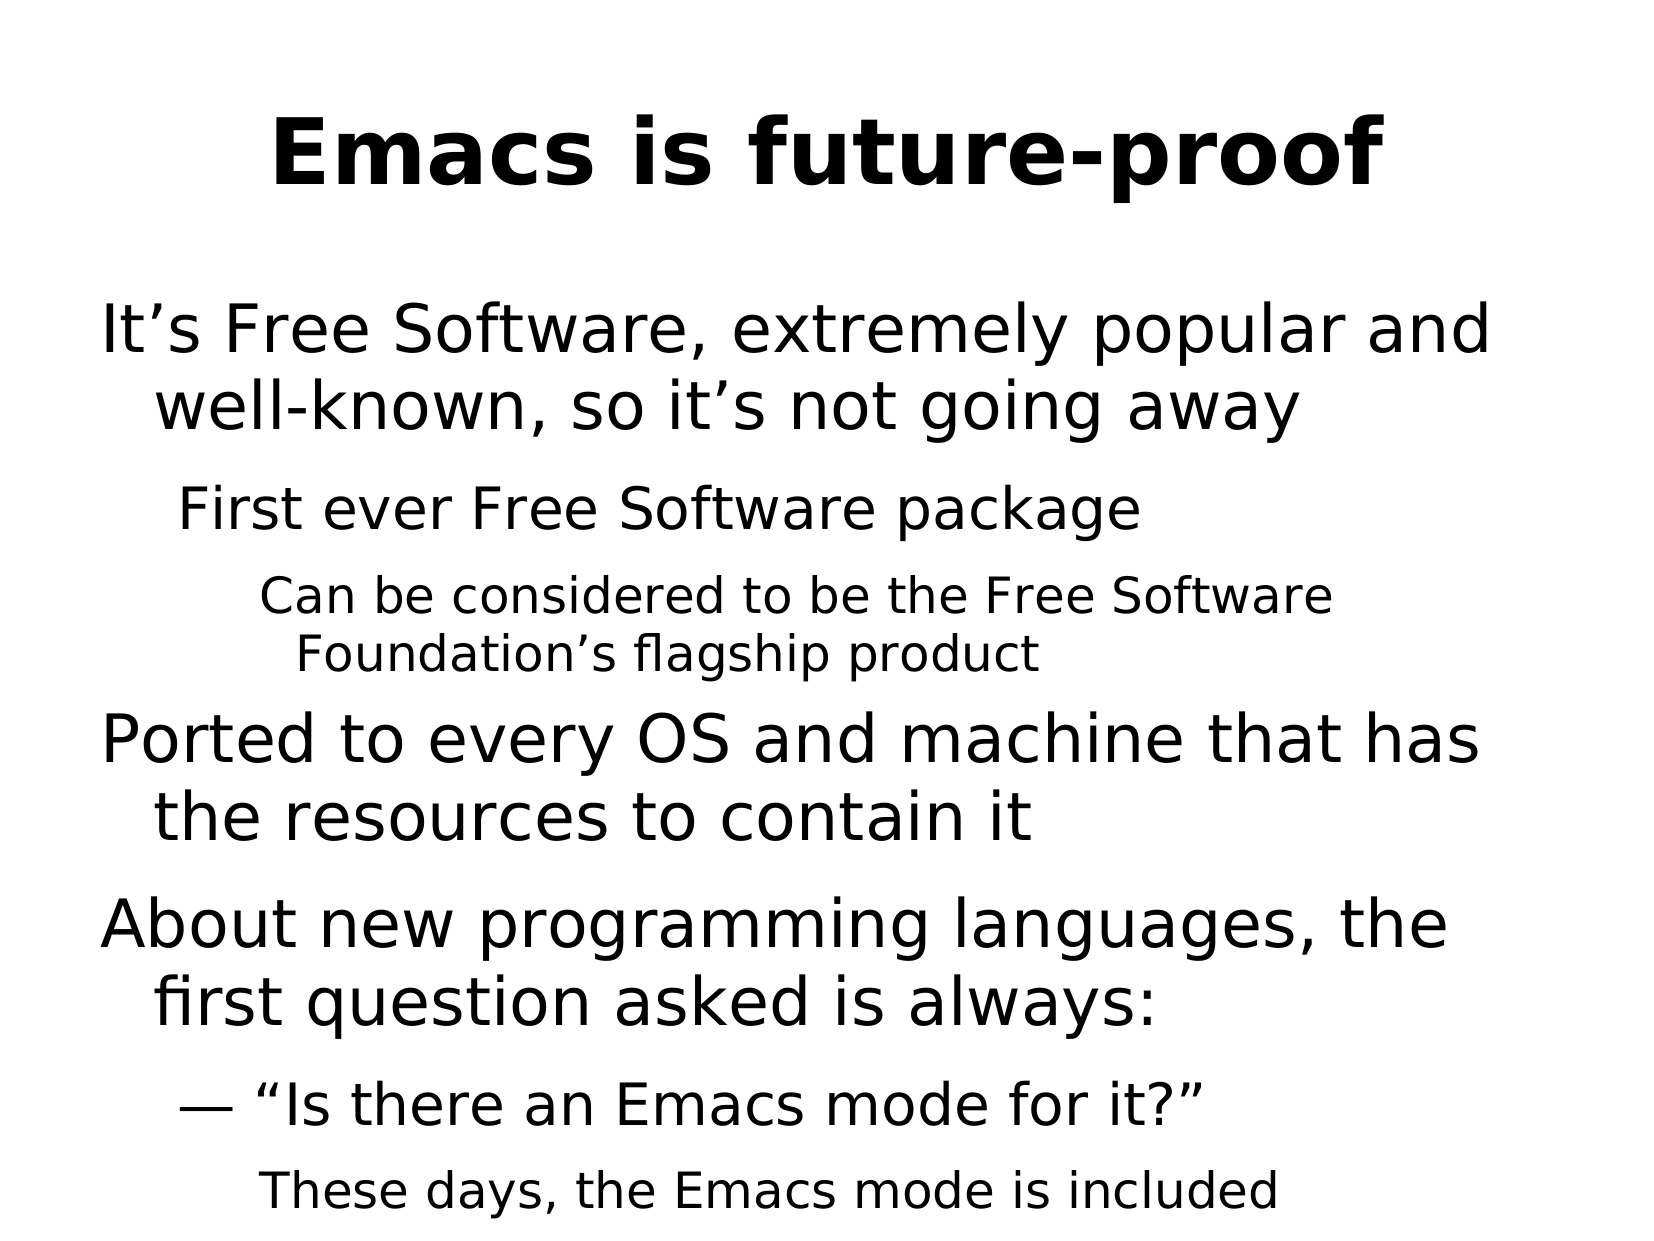

# Emacs is future-proof
It’s Free Software, extremely popular and well-known, so it’s not going away
First ever Free Software package
Can be considered to be the Free Software Foundation’s flagship product
Ported to every OS and machine that has the resources to contain it
About new programming languages, the first question asked is always:
— “Is there an Emacs mode for it?”
These days, the Emacs mode is included